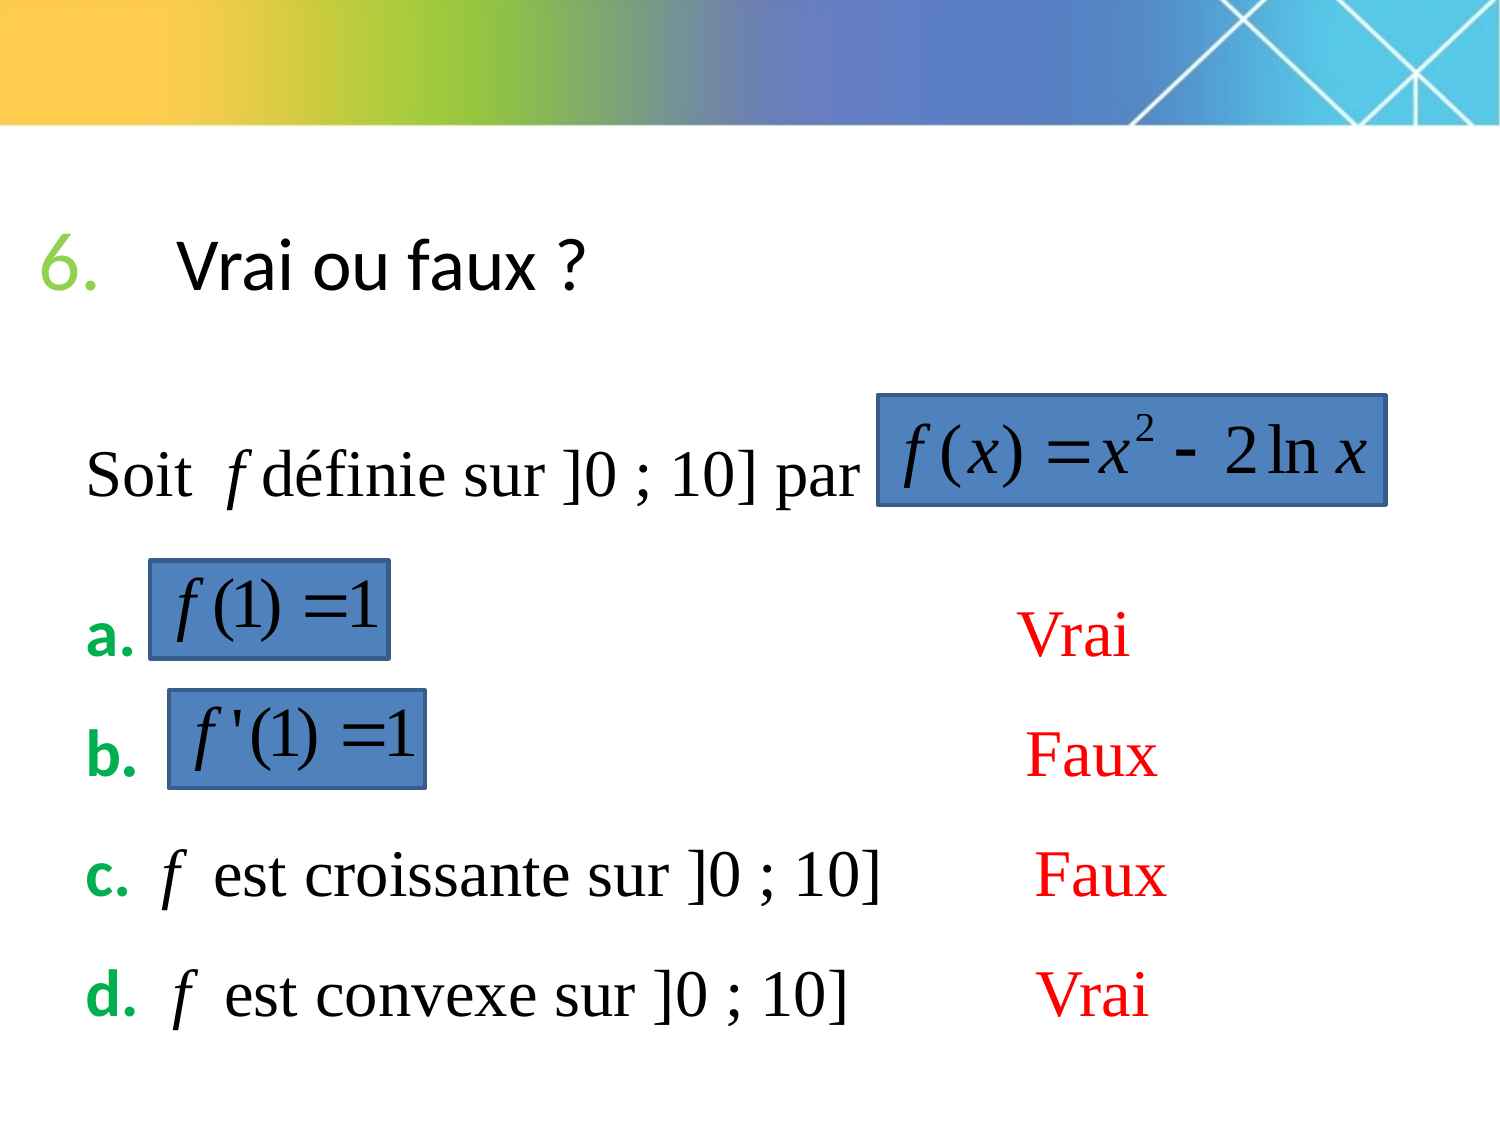

6. Vrai ou faux ?
Soit f définie sur ]0 ; 10] par
a. Vrai
b. Faux
c. f est croissante sur ]0 ; 10] Faux
d. f est convexe sur ]0 ; 10] Vrai